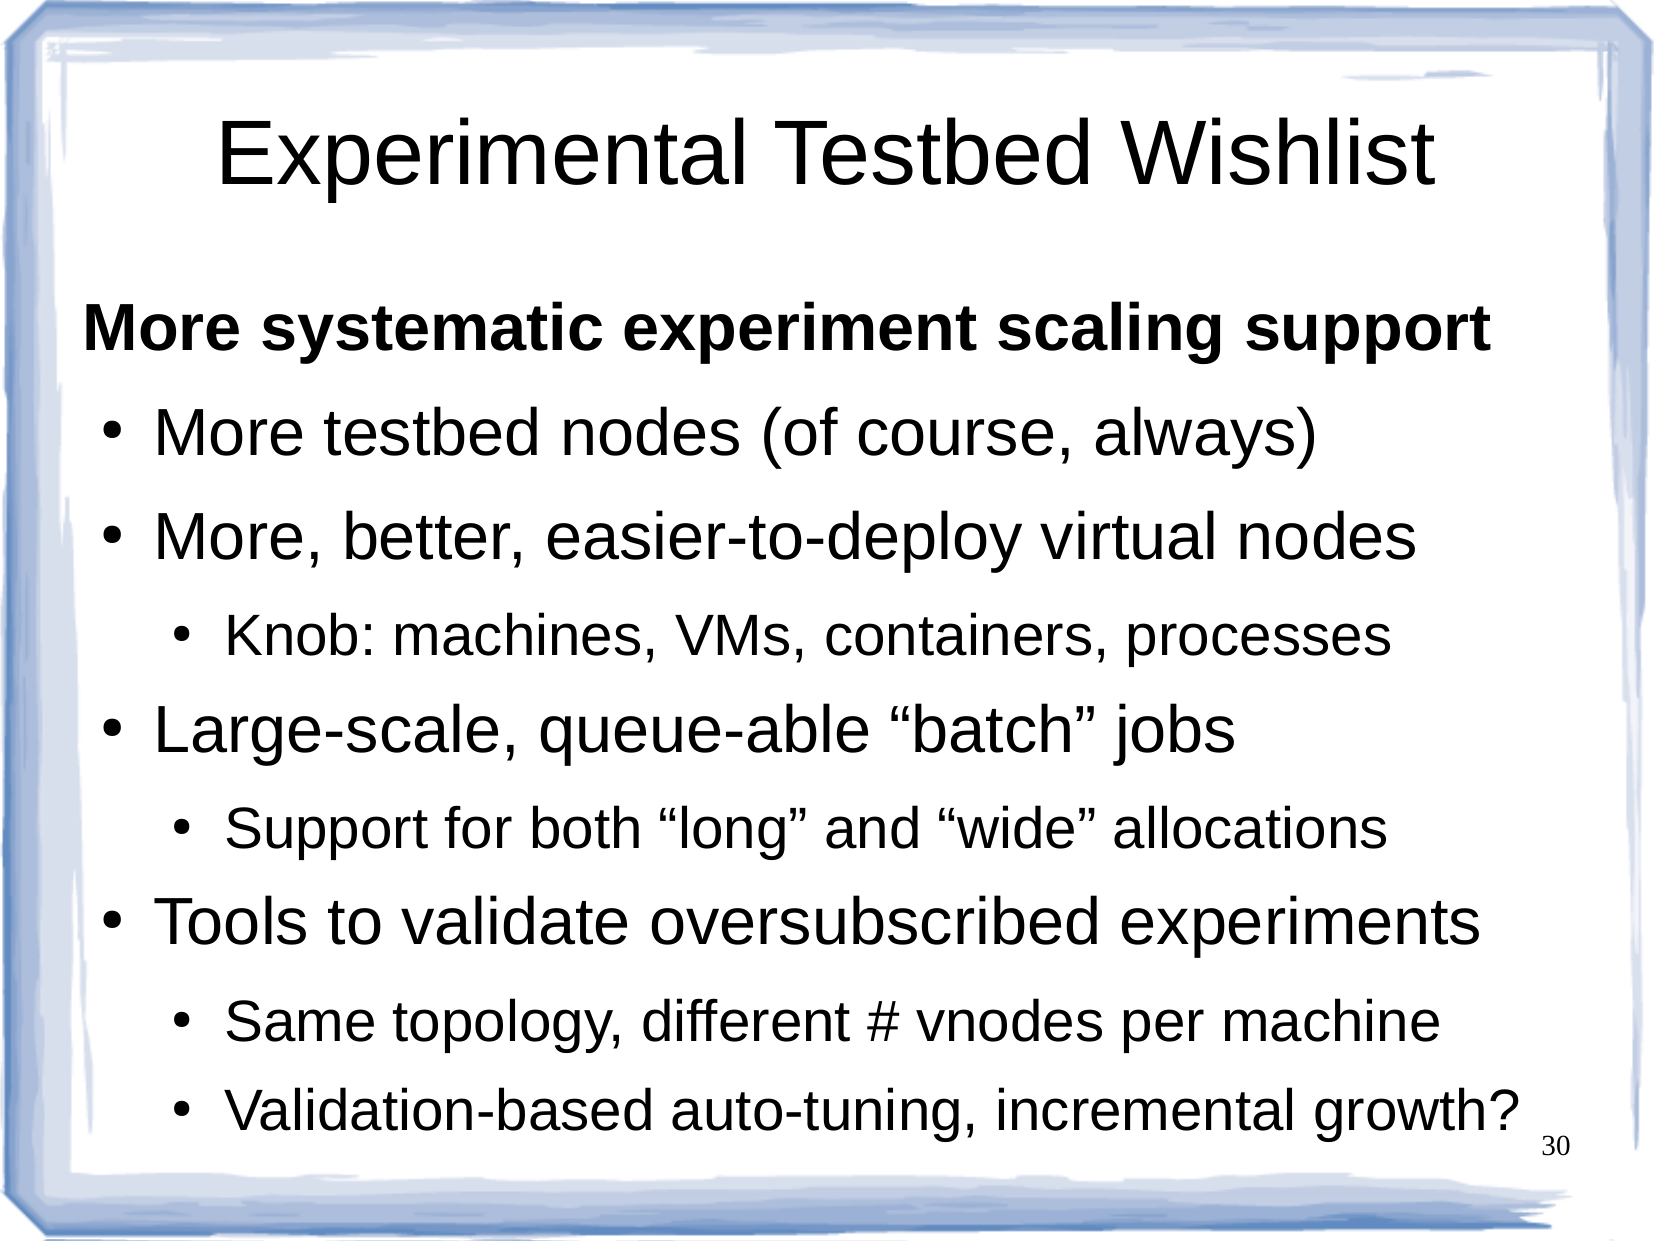

# Experimental Testbed Wishlist
More systematic experiment scaling support
More testbed nodes (of course, always)
More, better, easier-to-deploy virtual nodes
Knob: machines, VMs, containers, processes
Large-scale, queue-able “batch” jobs
Support for both “long” and “wide” allocations
Tools to validate oversubscribed experiments
Same topology, different # vnodes per machine
Validation-based auto-tuning, incremental growth?
30